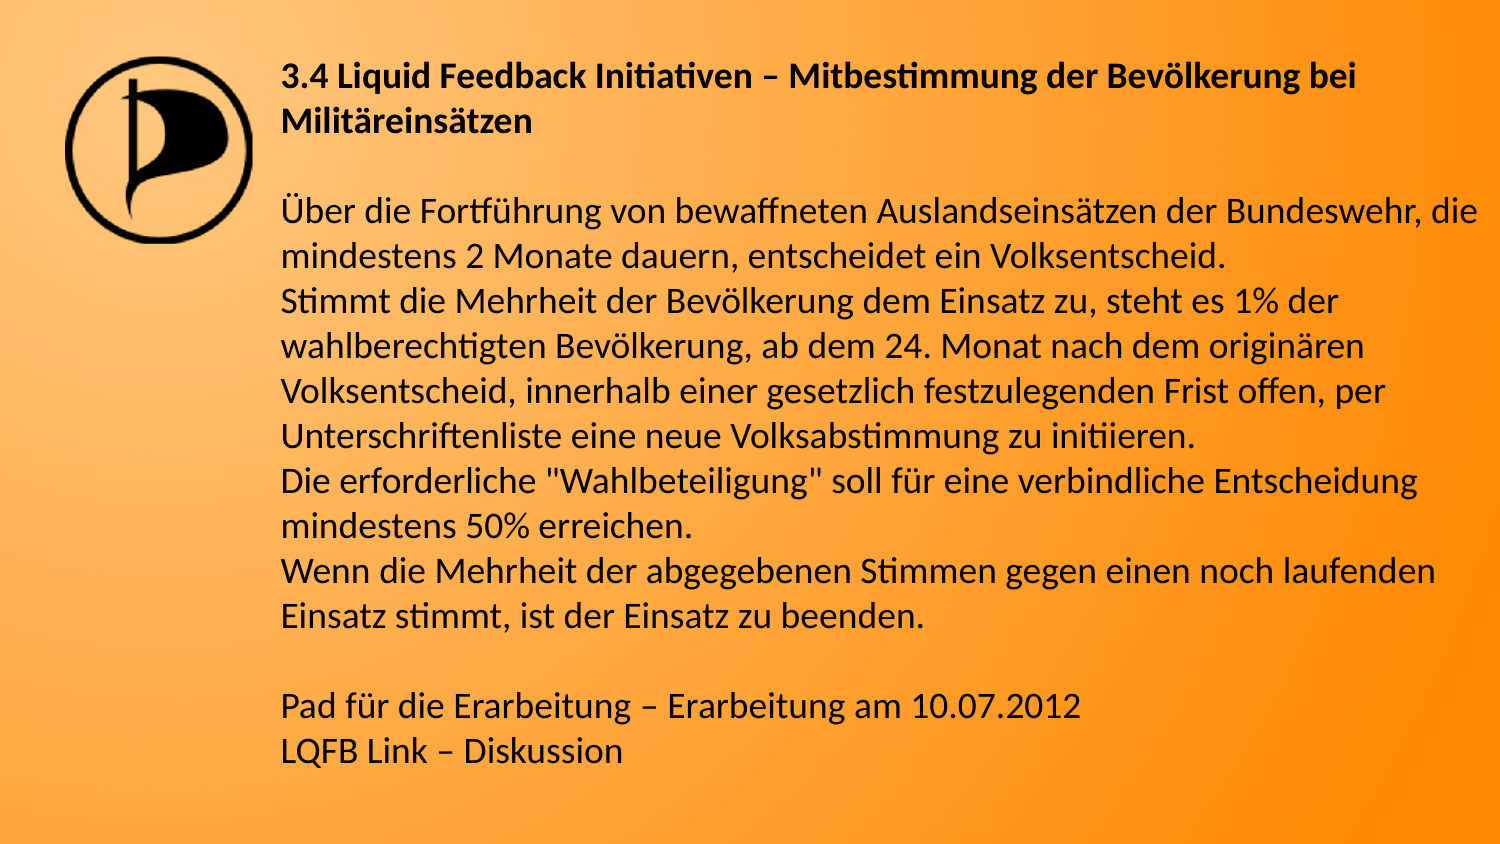

3.4 Liquid Feedback Initiativen – Mitbestimmung der Bevölkerung bei Militäreinsätzen
Über die Fortführung von bewaffneten Auslandseinsätzen der Bundeswehr, die mindestens 2 Monate dauern, entscheidet ein Volksentscheid.
Stimmt die Mehrheit der Bevölkerung dem Einsatz zu, steht es 1% der wahlberechtigten Bevölkerung, ab dem 24. Monat nach dem originären Volksentscheid, innerhalb einer gesetzlich festzulegenden Frist offen, per  Unterschriftenliste eine neue Volksabstimmung zu initiieren.
Die erforderliche "Wahlbeteiligung" soll für eine verbindliche Entscheidung mindestens 50% erreichen.
Wenn die Mehrheit der abgegebenen Stimmen gegen einen noch laufenden Einsatz stimmt, ist der Einsatz zu beenden.
Pad für die Erarbeitung – Erarbeitung am 10.07.2012
LQFB Link – Diskussion